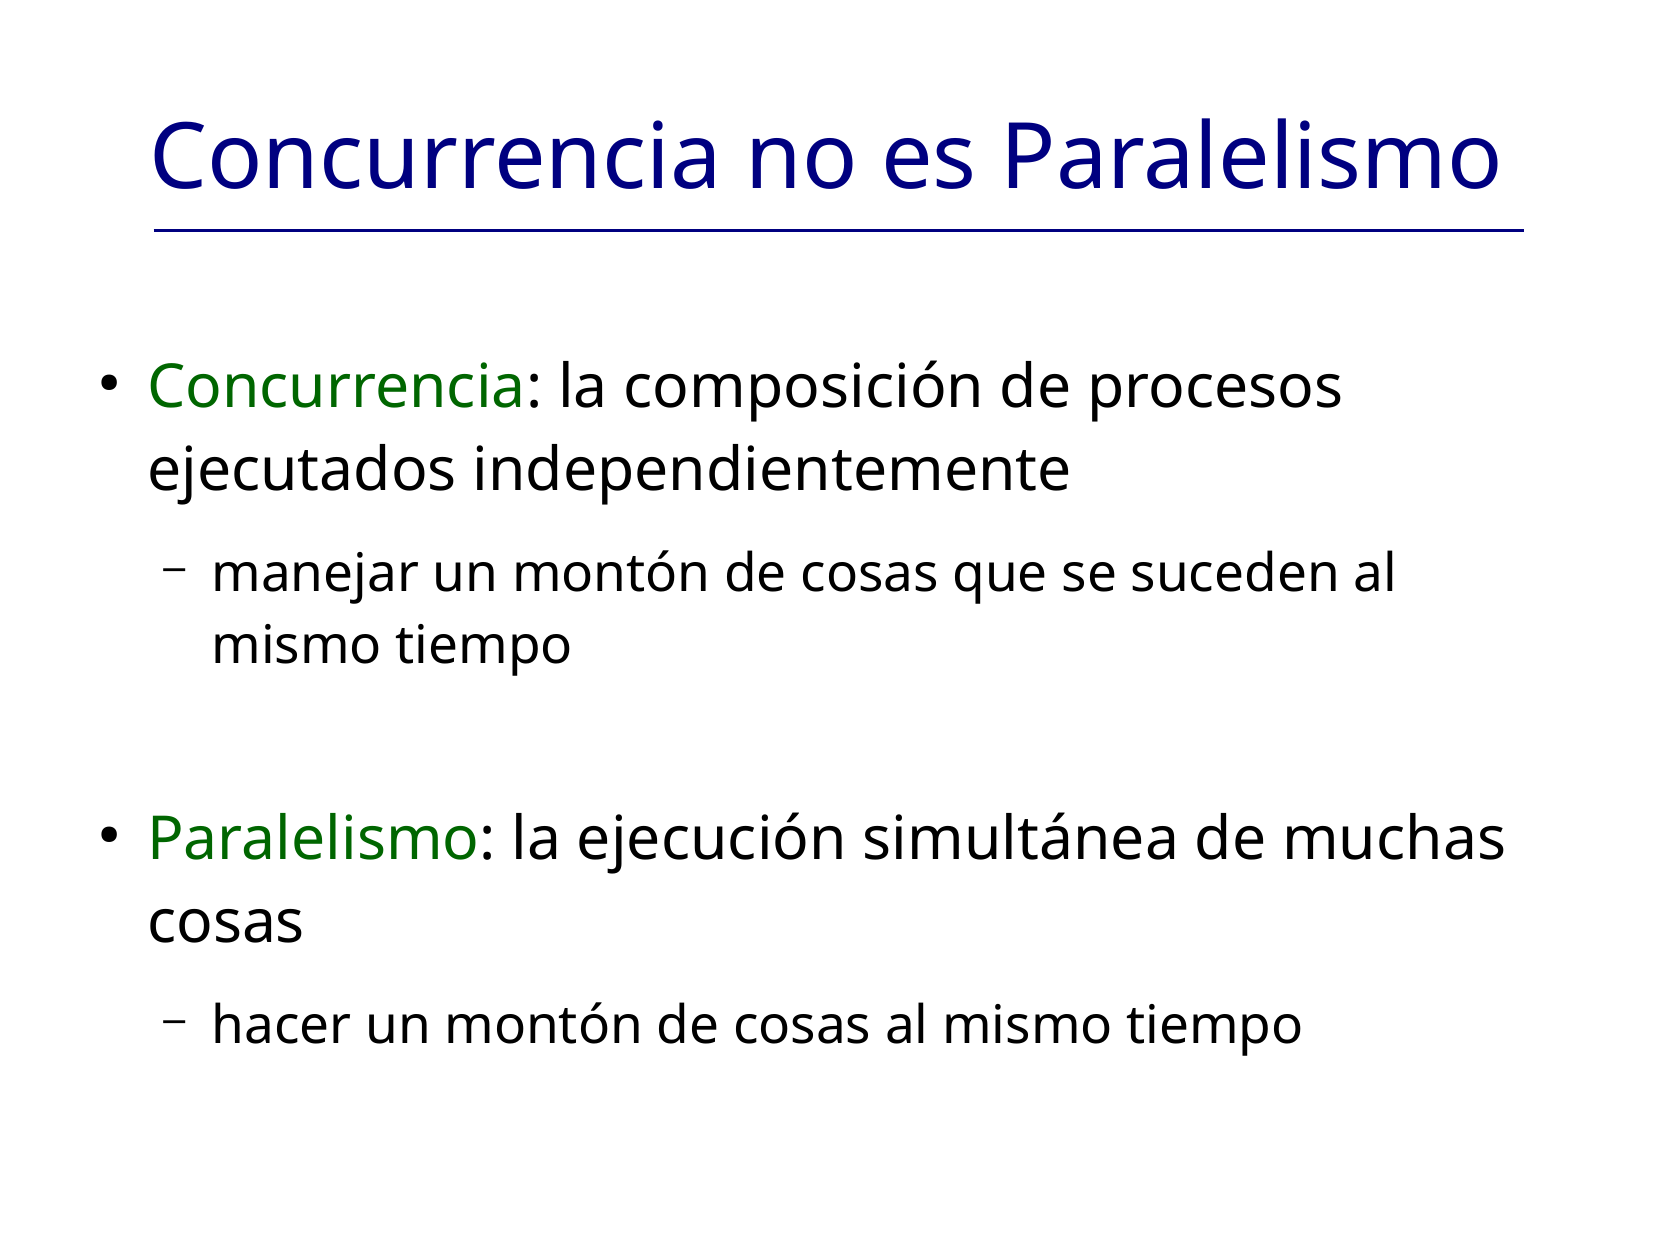

# Concurrencia no es Paralelismo
Concurrencia: la composición de procesos ejecutados independientemente
manejar un montón de cosas que se suceden al mismo tiempo
Paralelismo: la ejecución simultánea de muchas cosas
hacer un montón de cosas al mismo tiempo